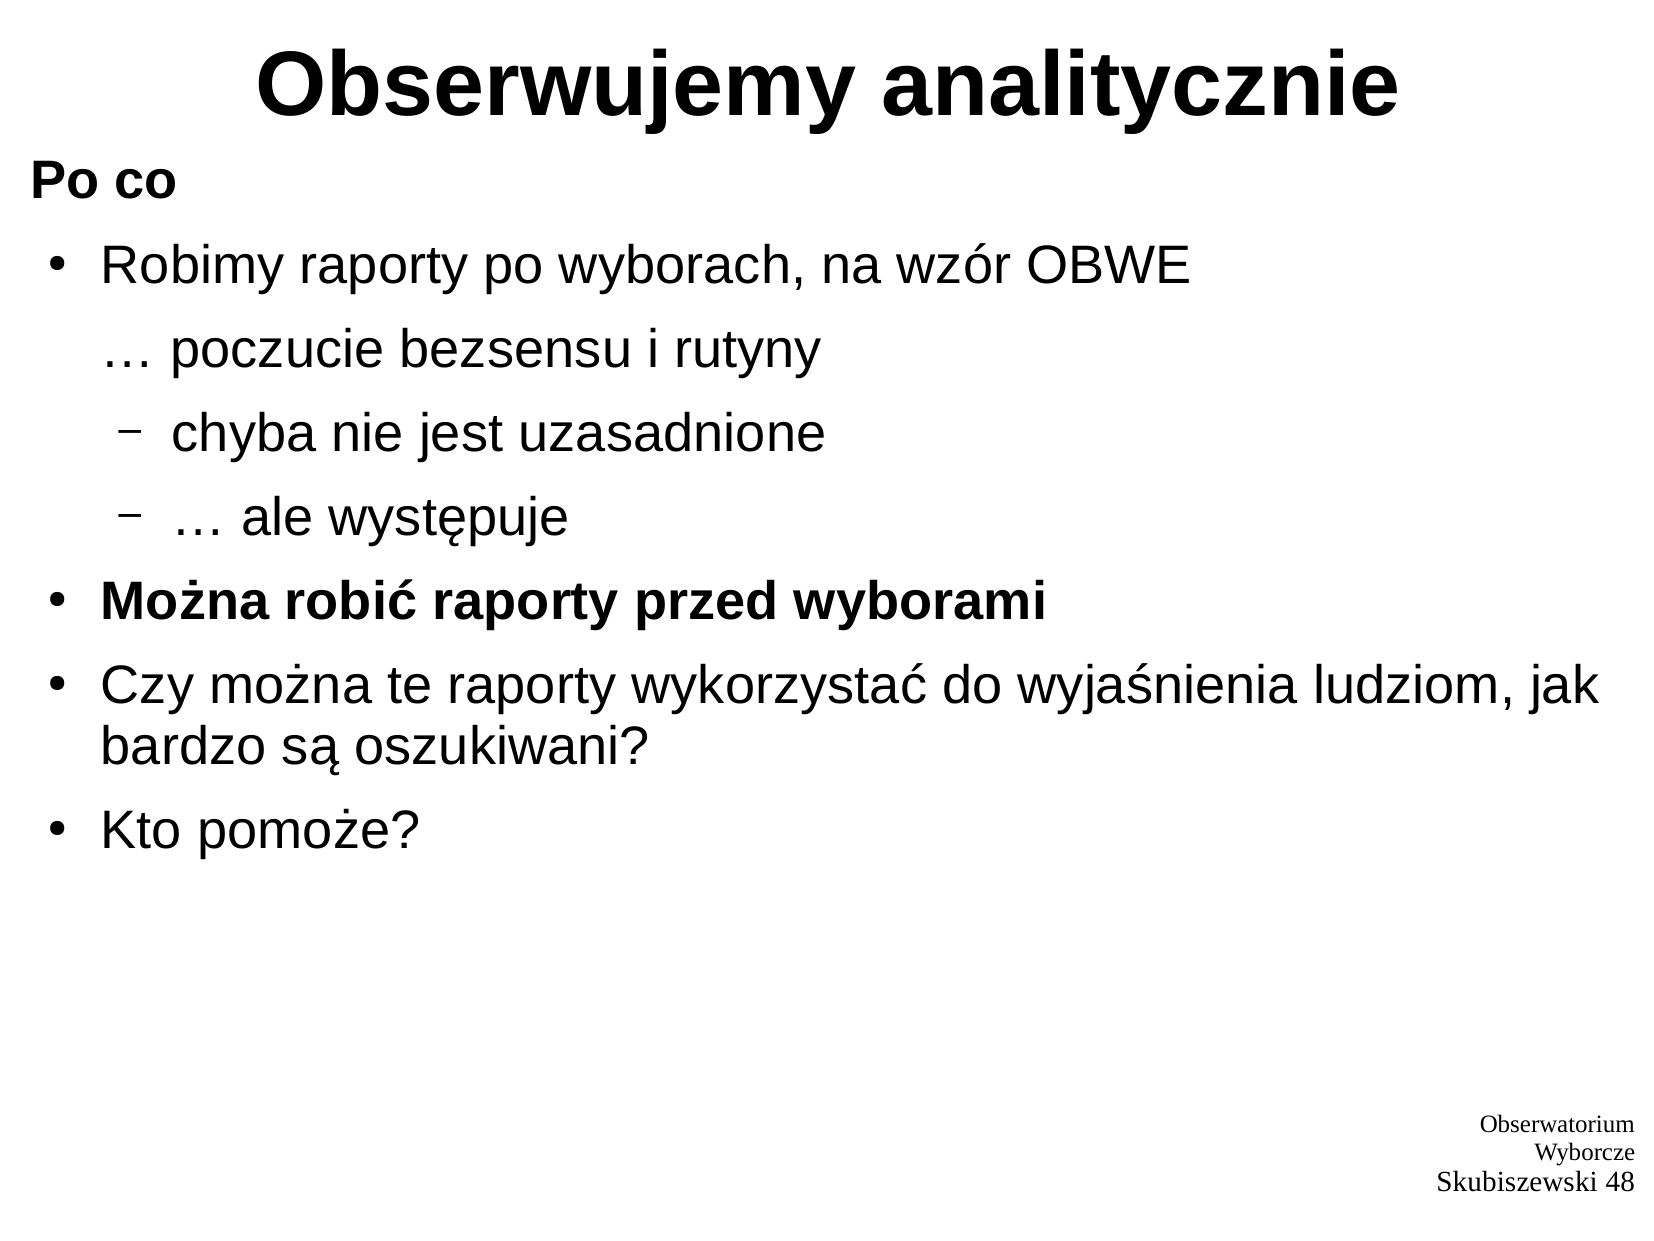

# Obserwujemy analitycznie
Po co
Robimy raporty po wyborach, na wzór OBWE
… poczucie bezsensu i rutyny
chyba nie jest uzasadnione
… ale występuje
Można robić raporty przed wyborami
Czy można te raporty wykorzystać do wyjaśnienia ludziom, jak bardzo są oszukiwani?
Kto pomoże?
48